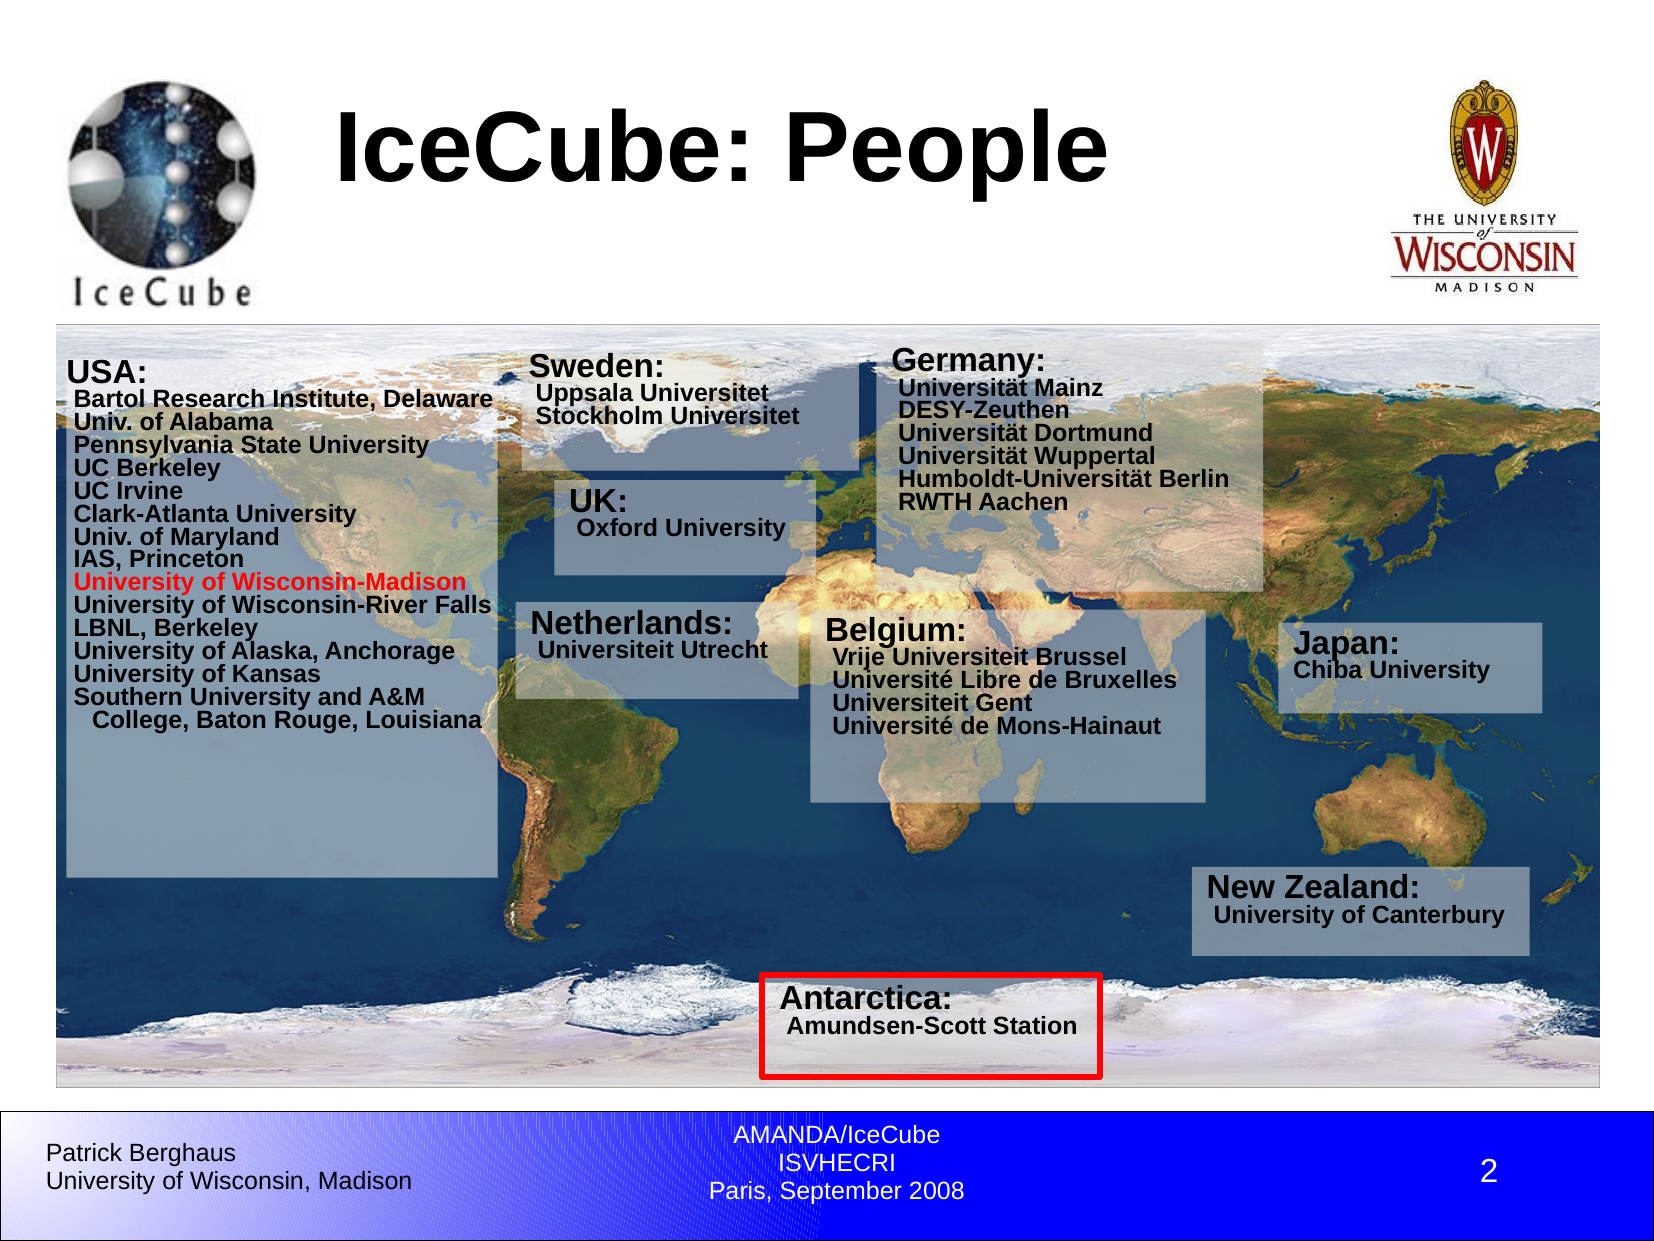

IceCube: People
Germany:
 Universität Mainz
 DESY-Zeuthen
 Universität Dortmund
 Universität Wuppertal
 Humboldt-Universität Berlin
 RWTH Aachen
Sweden:
 Uppsala Universitet
 Stockholm Universitet
USA:
 Bartol Research Institute, Delaware
 Univ. of Alabama
 Pennsylvania State University
 UC Berkeley
 UC Irvine
 Clark-Atlanta University
 Univ. of Maryland
 IAS, Princeton
 University of Wisconsin-Madison
 University of Wisconsin-River Falls
 LBNL, Berkeley
 University of Alaska, Anchorage
 University of Kansas
 Southern University and A&M
	 College, Baton Rouge, Louisiana
UK:
 Oxford University
Netherlands:
 Universiteit Utrecht
Belgium:
 Vrije Universiteit Brussel
 Université Libre de Bruxelles
 Universiteit Gent
 Université de Mons-Hainaut
Japan:
Chiba University
New Zealand:
 University of Canterbury
Antarctica:
 Amundsen-Scott Station